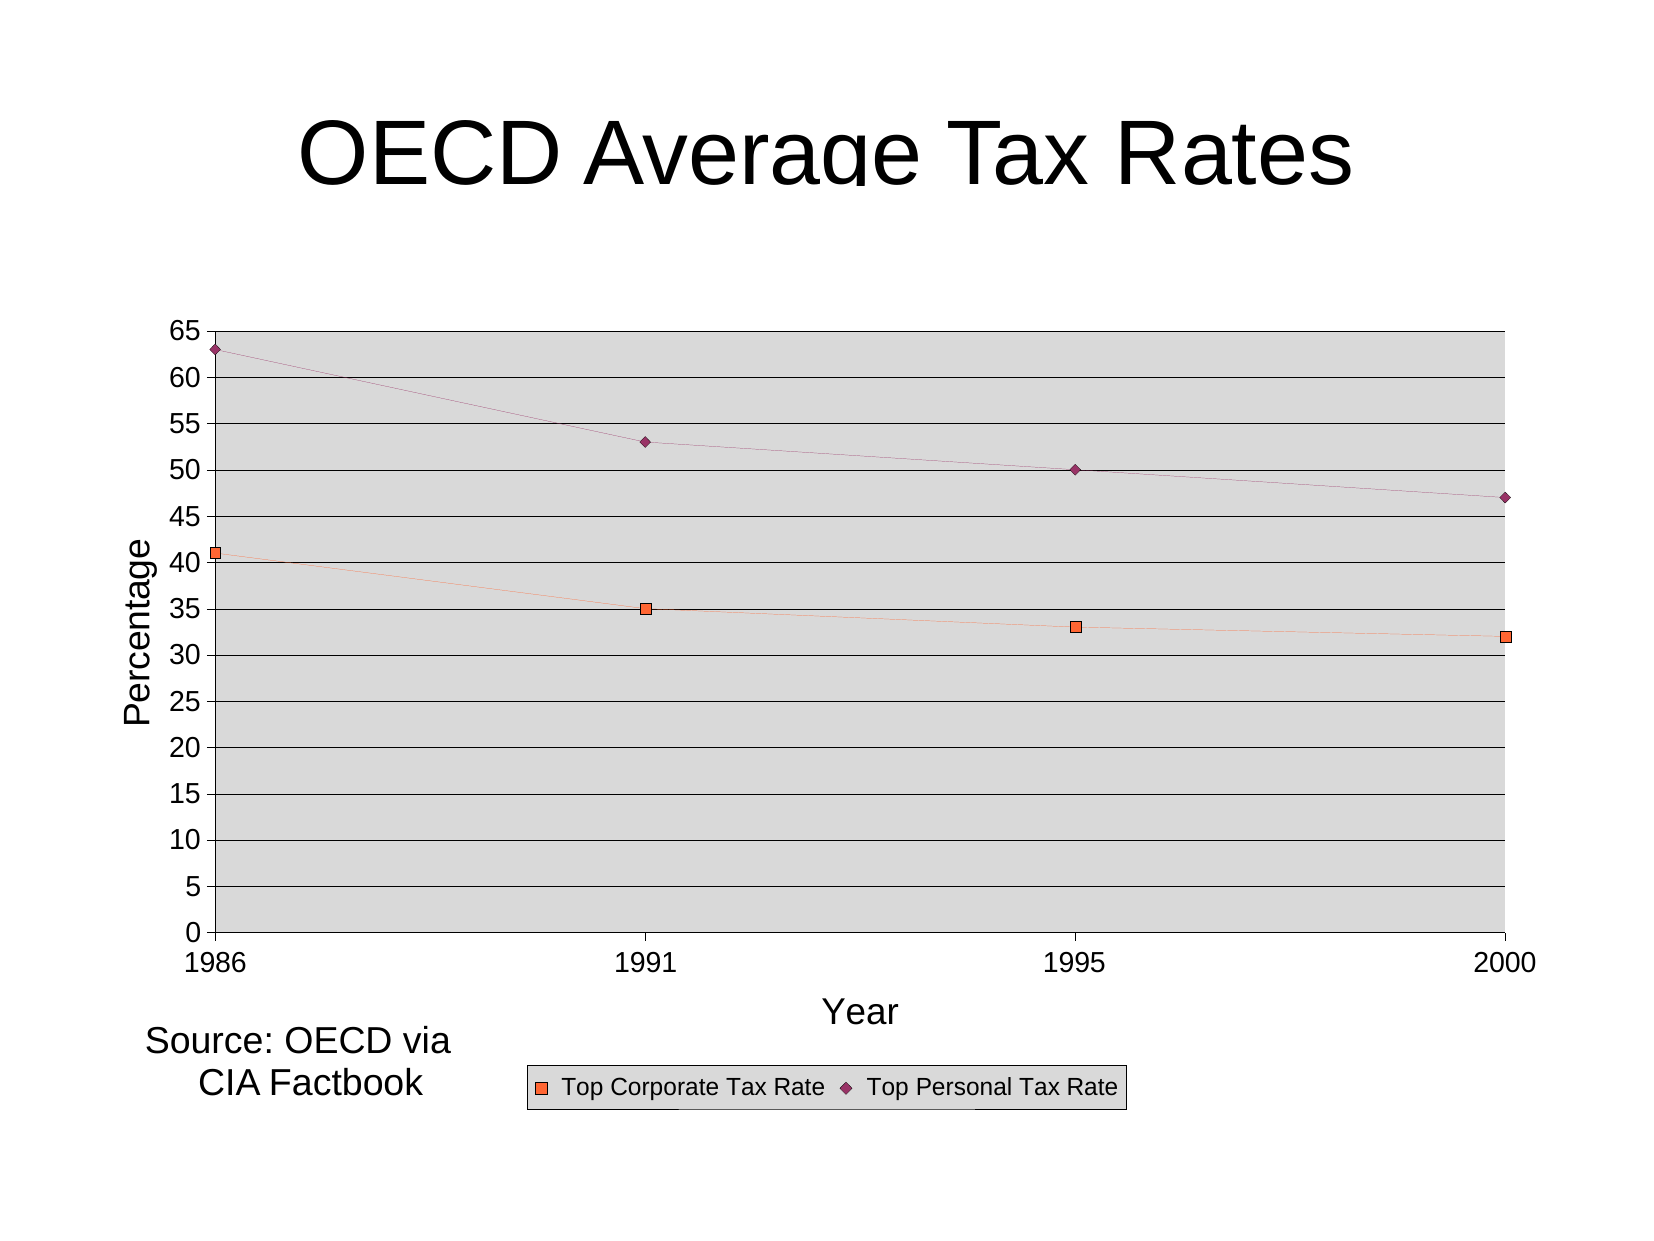

# OECD Average Tax Rates
Source: OECD via CIA Factbook